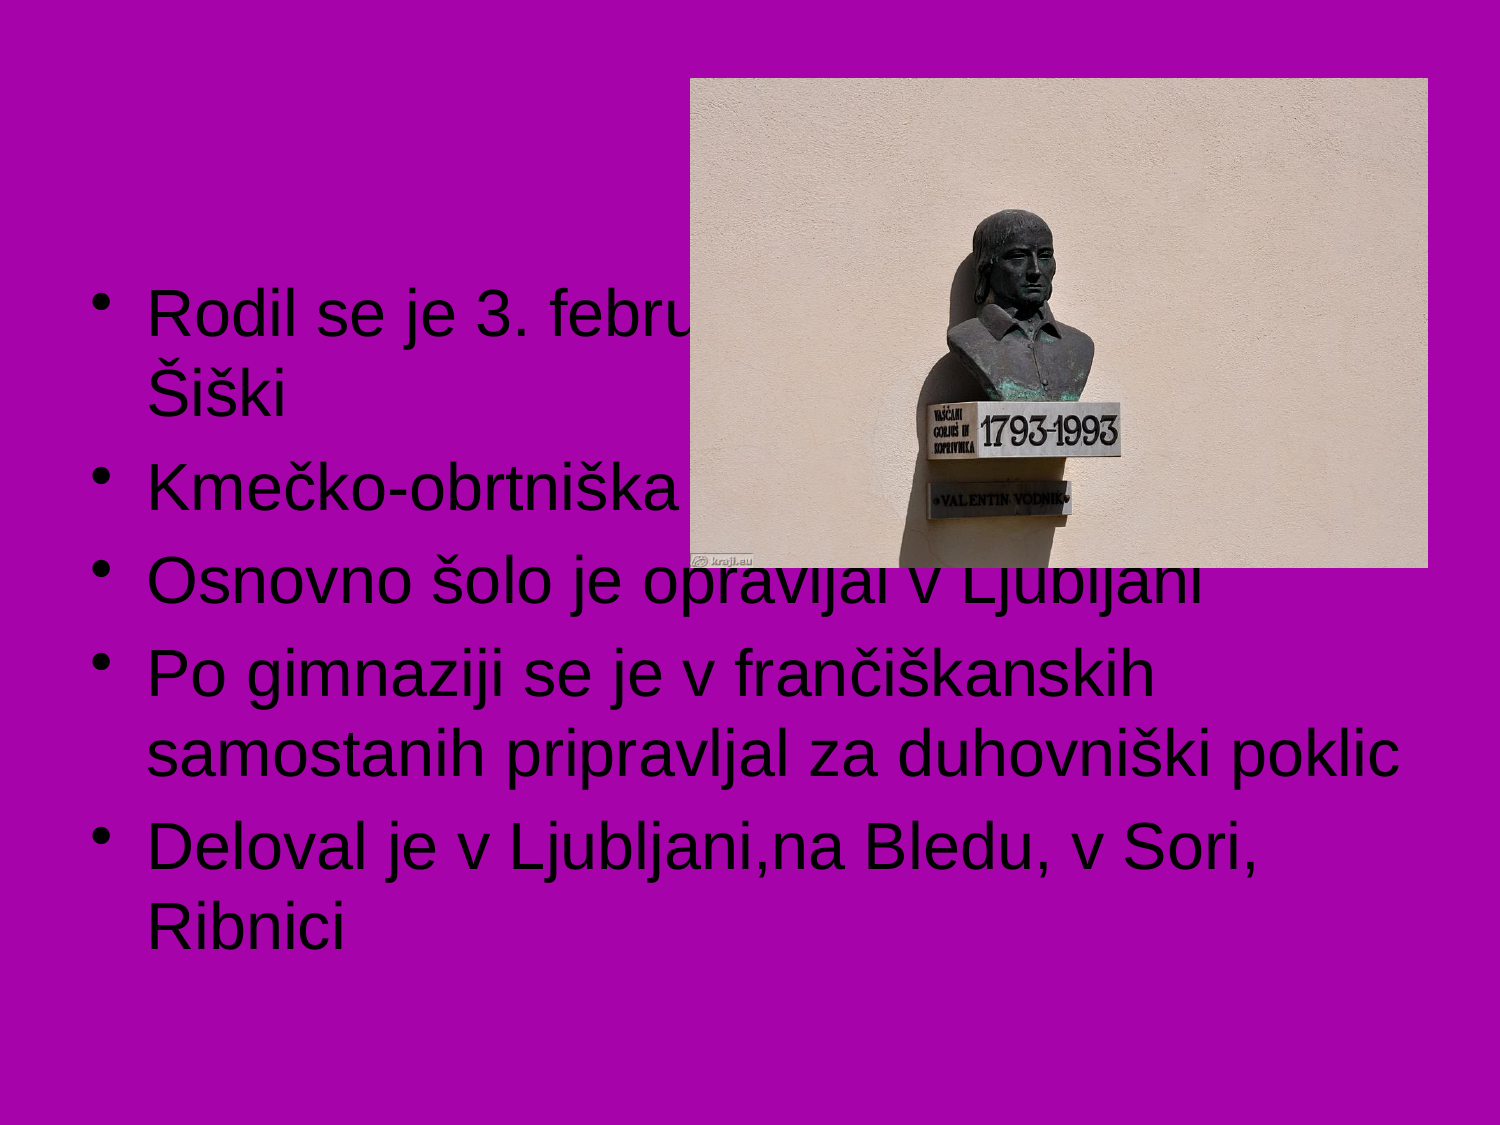

#
Rodil se je 3. februarja 1758 v Zgornji Šiški
Kmečko-obrtniška družina
Osnovno šolo je opravljal v Ljubljani
Po gimnaziji se je v frančiškanskih samostanih pripravljal za duhovniški poklic
Deloval je v Ljubljani,na Bledu, v Sori, Ribnici